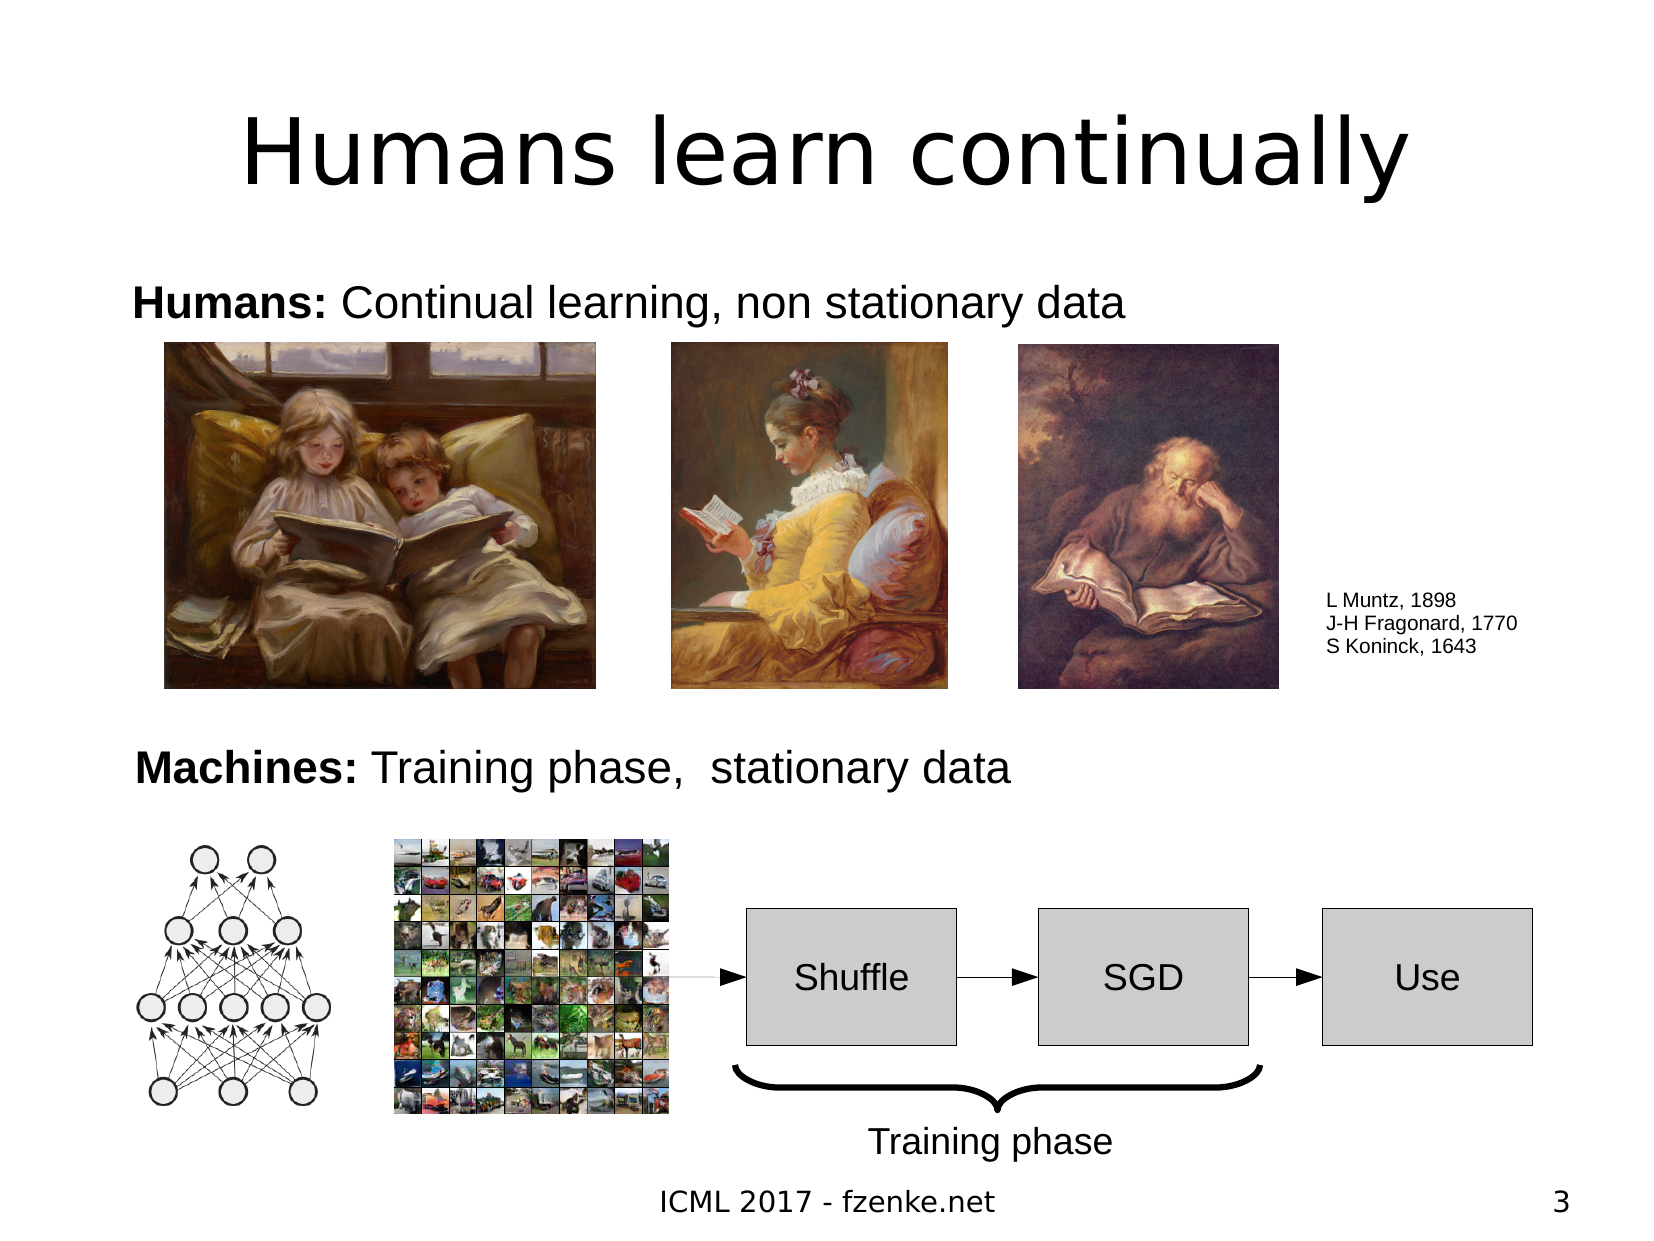

# Humans learn continually
Humans: Continual learning, non stationary data
L Muntz, 1898
J-H Fragonard, 1770
S Koninck, 1643
Machines: Training phase, stationary data
Shuffle
SGD
Use
Training phase
ICML 2017 - fzenke.net
3